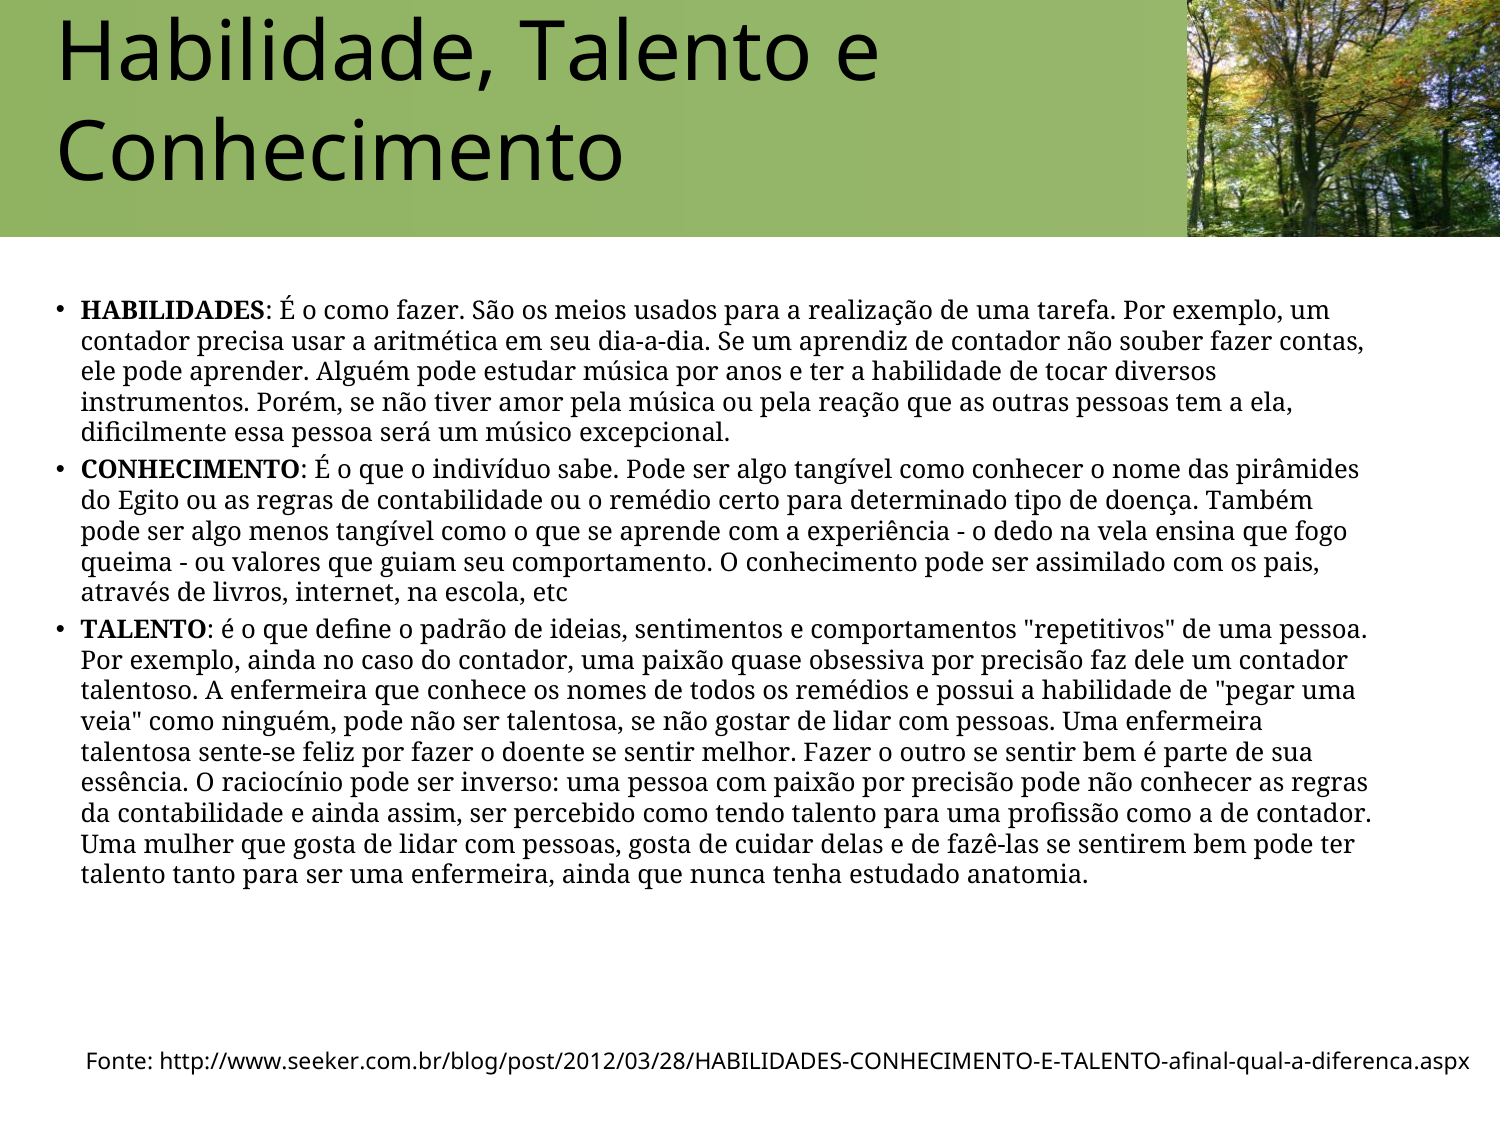

# Habilidade, Talento e Conhecimento
HABILIDADES: É o como fazer. São os meios usados para a realização de uma tarefa. Por exemplo, um contador precisa usar a aritmética em seu dia-a-dia. Se um aprendiz de contador não souber fazer contas, ele pode aprender. Alguém pode estudar música por anos e ter a habilidade de tocar diversos instrumentos. Porém, se não tiver amor pela música ou pela reação que as outras pessoas tem a ela, dificilmente essa pessoa será um músico excepcional.
CONHECIMENTO: É o que o indivíduo sabe. Pode ser algo tangível como conhecer o nome das pirâmides do Egito ou as regras de contabilidade ou o remédio certo para determinado tipo de doença. Também pode ser algo menos tangível como o que se aprende com a experiência - o dedo na vela ensina que fogo queima - ou valores que guiam seu comportamento. O conhecimento pode ser assimilado com os pais, através de livros, internet, na escola, etc
TALENTO: é o que define o padrão de ideias, sentimentos e comportamentos "repetitivos" de uma pessoa. Por exemplo, ainda no caso do contador, uma paixão quase obsessiva por precisão faz dele um contador talentoso. A enfermeira que conhece os nomes de todos os remédios e possui a habilidade de "pegar uma veia" como ninguém, pode não ser talentosa, se não gostar de lidar com pessoas. Uma enfermeira talentosa sente-se feliz por fazer o doente se sentir melhor. Fazer o outro se sentir bem é parte de sua essência. O raciocínio pode ser inverso: uma pessoa com paixão por precisão pode não conhecer as regras da contabilidade e ainda assim, ser percebido como tendo talento para uma profissão como a de contador. Uma mulher que gosta de lidar com pessoas, gosta de cuidar delas e de fazê-las se sentirem bem pode ter talento tanto para ser uma enfermeira, ainda que nunca tenha estudado anatomia.
Fonte: http://www.seeker.com.br/blog/post/2012/03/28/HABILIDADES-CONHECIMENTO-E-TALENTO-afinal-qual-a-diferenca.aspx